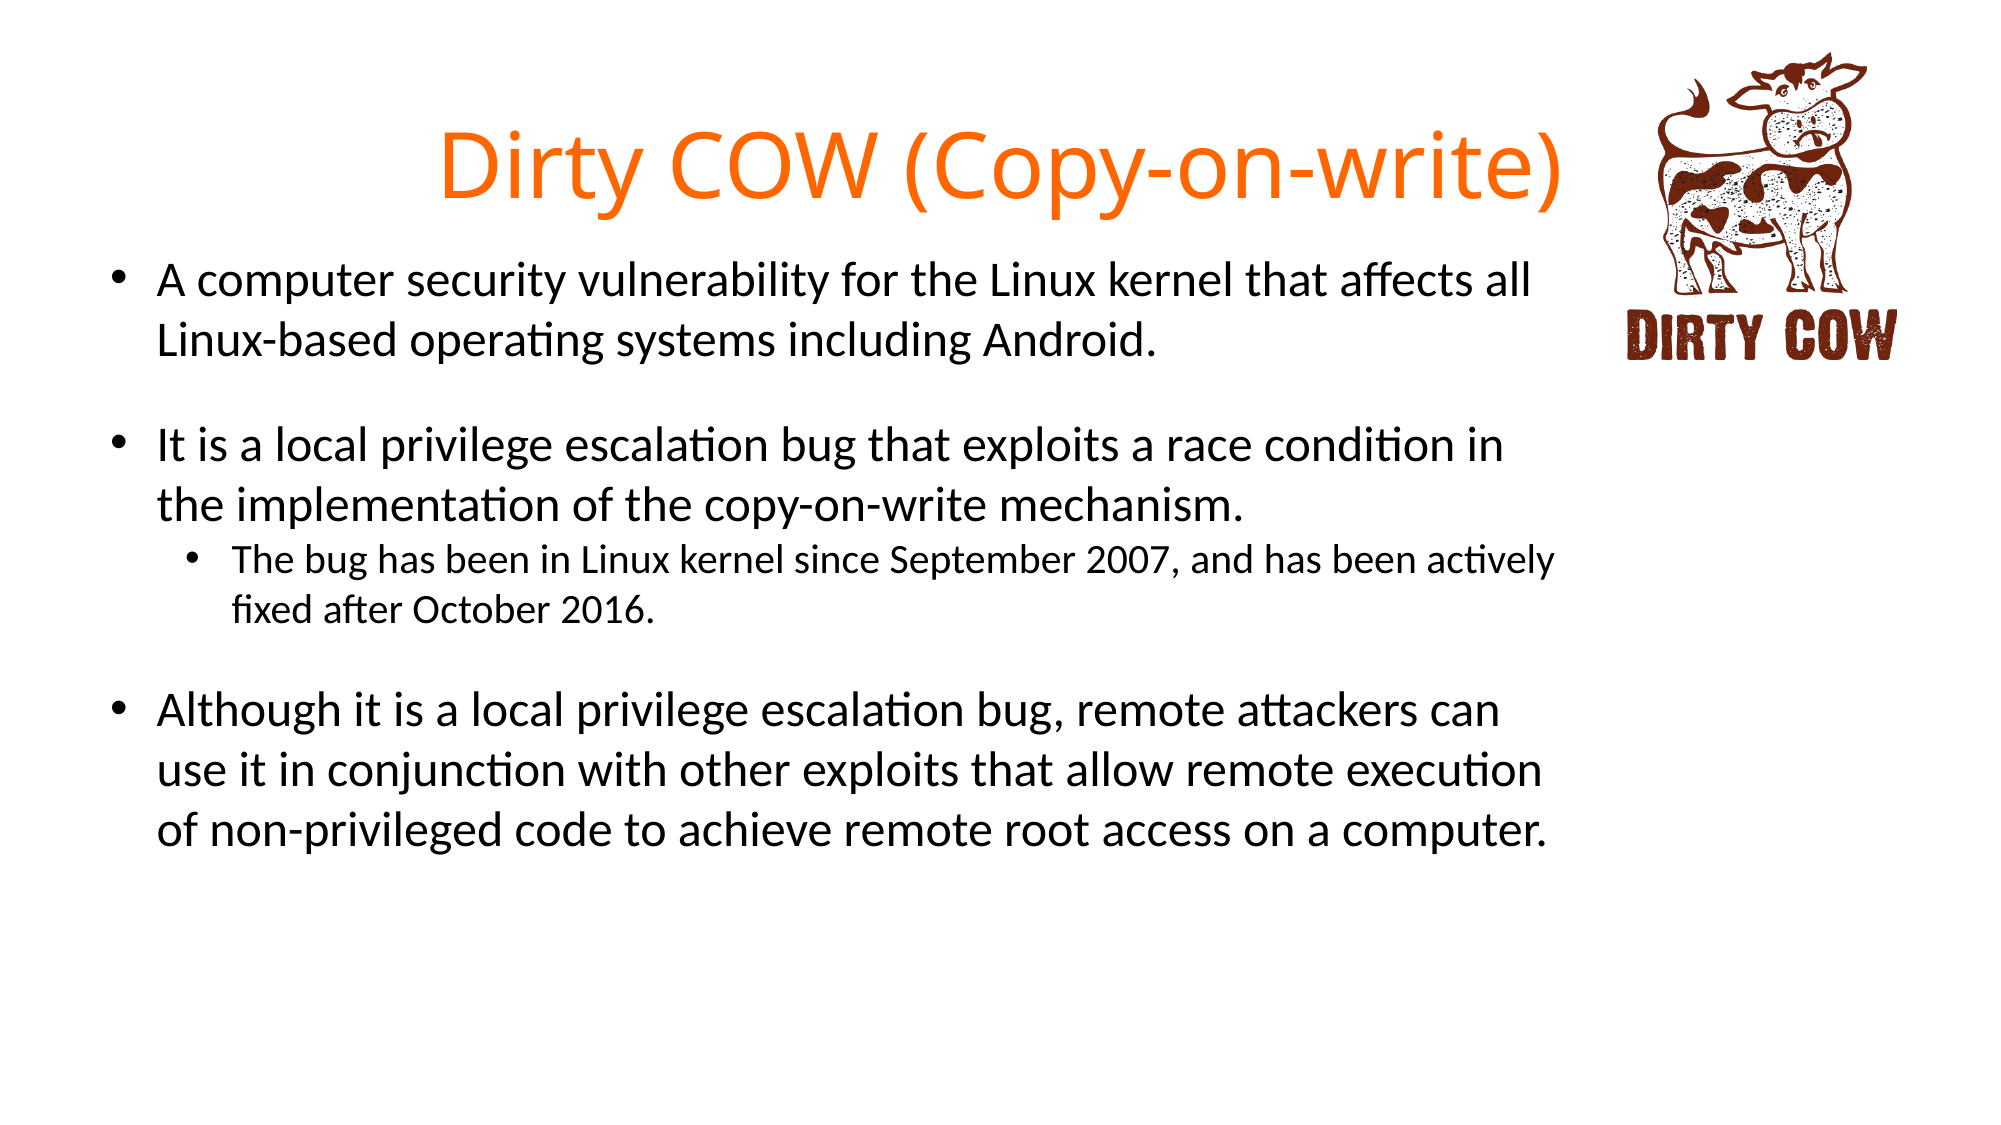

# Dirty COW (Copy-on-write)
A computer security vulnerability for the Linux kernel that affects all Linux-based operating systems including Android.
It is a local privilege escalation bug that exploits a race condition in the implementation of the copy-on-write mechanism.
The bug has been in Linux kernel since September 2007, and has been actively fixed after October 2016.
Although it is a local privilege escalation bug, remote attackers can use it in conjunction with other exploits that allow remote execution of non-privileged code to achieve remote root access on a computer.